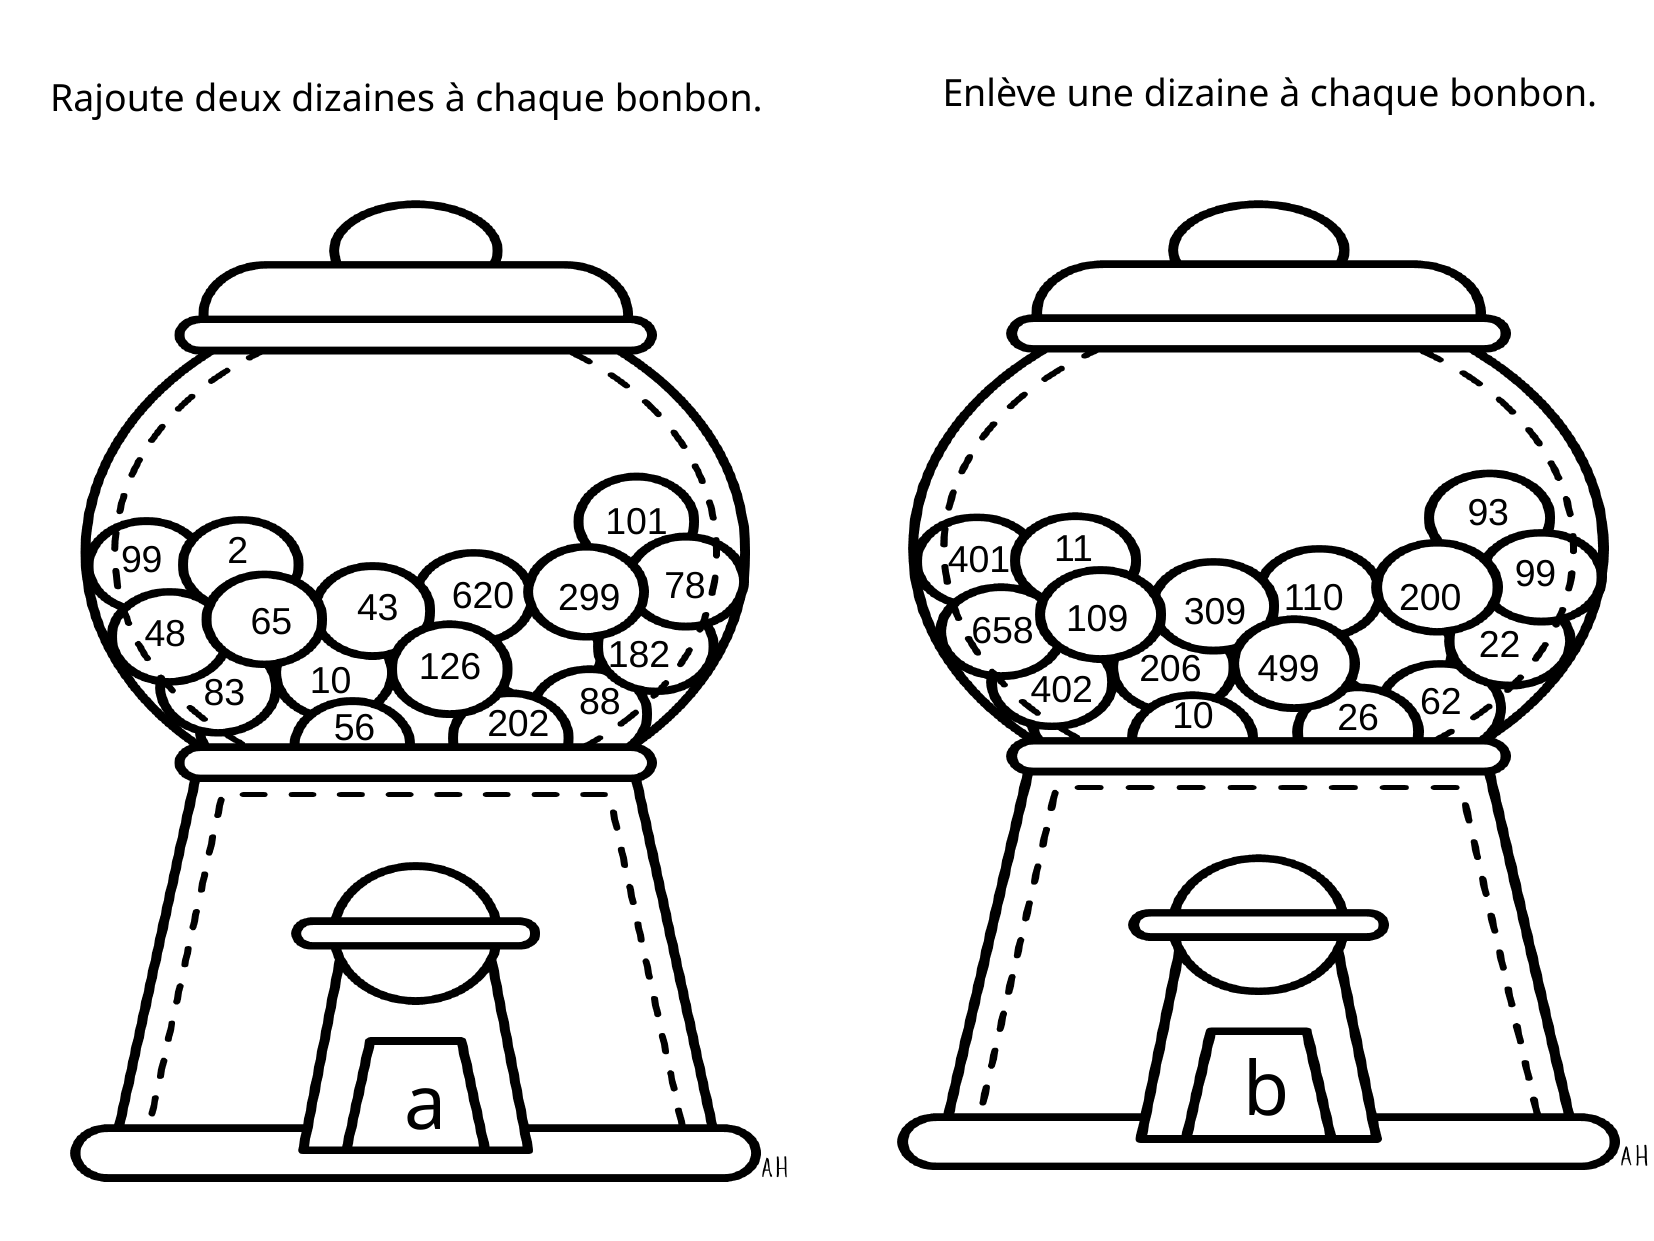

Enlève une dizaine à chaque bonbon.
Rajoute deux dizaines à chaque bonbon.
93
101
11
2
99
401
99
78
620
299
110
200
43
309
109
65
658
48
22
182
126
206
499
10
402
83
88
62
10
26
202
56
b
a